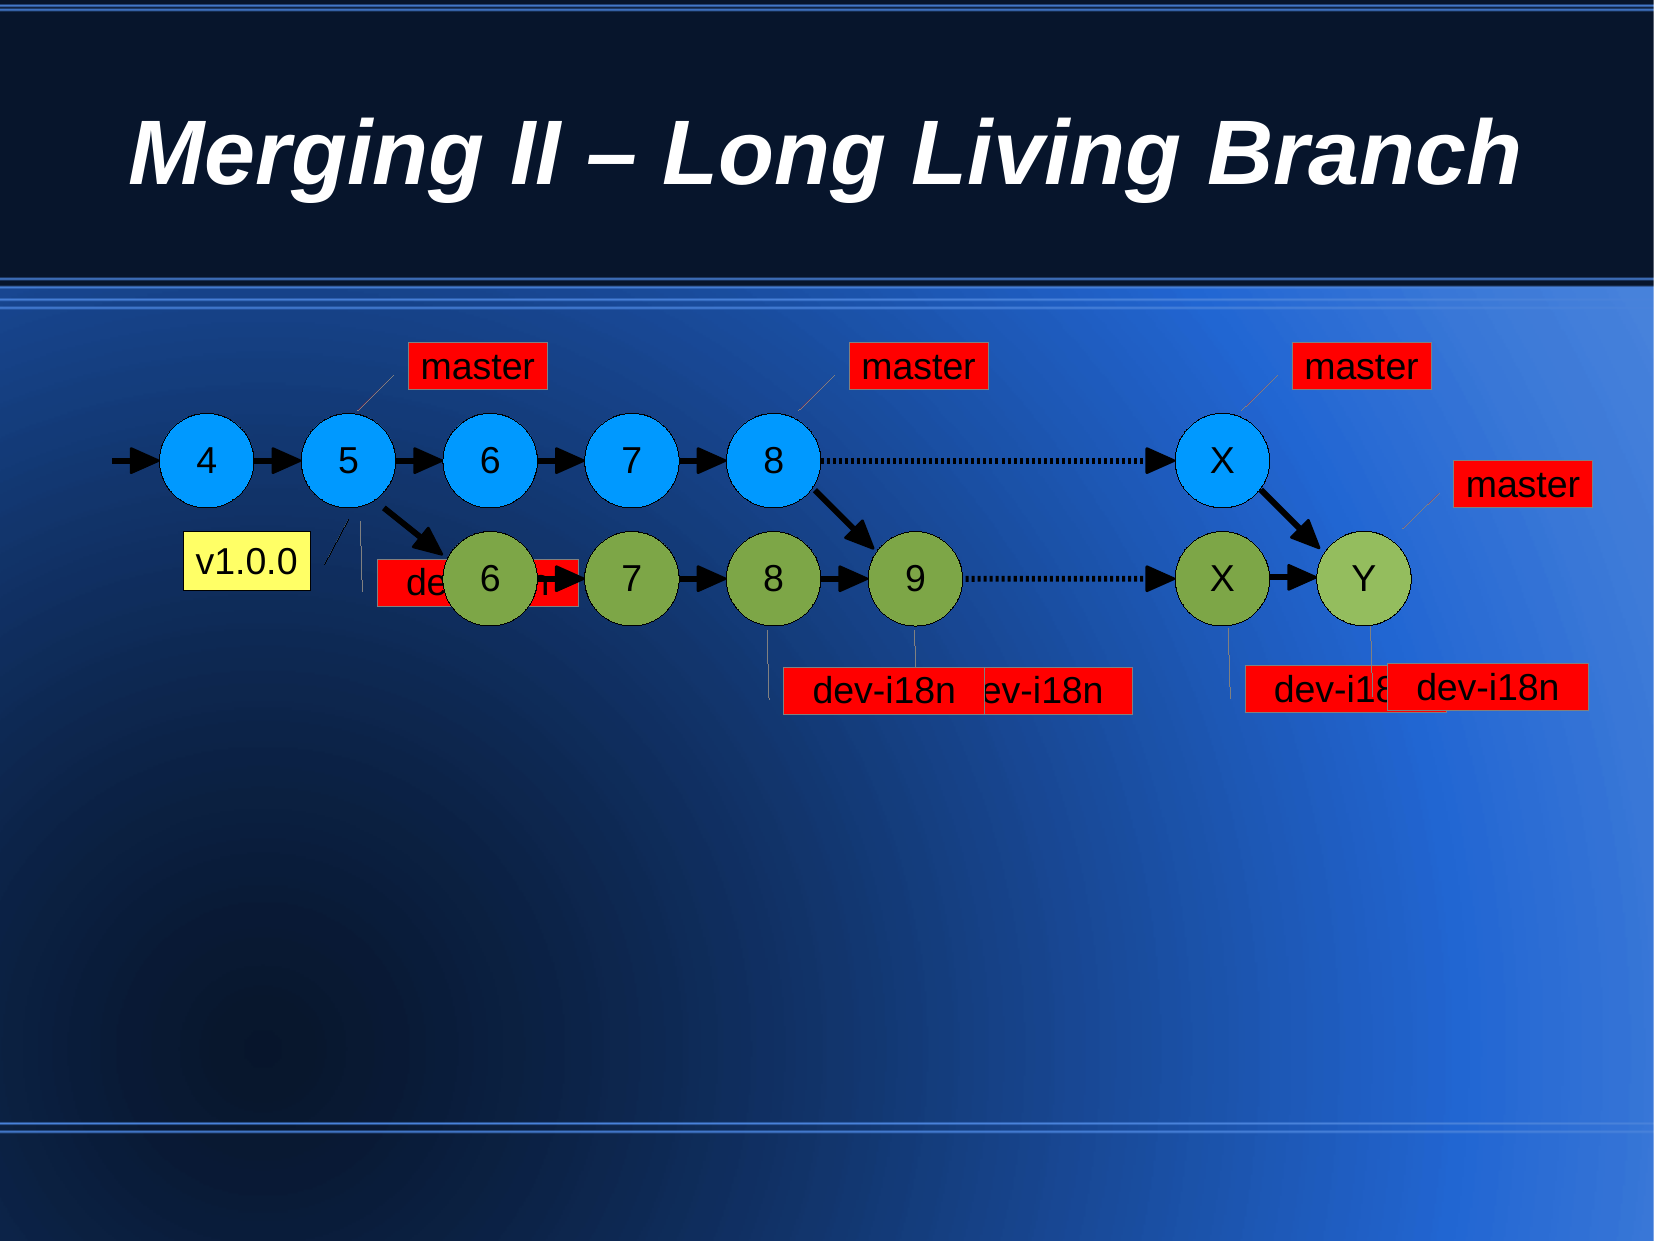

# Merging II – Long Living Branch
master
master
master
X
4
5
6
7
8
master
Y
Y
6
7
8
X
v1.0.0
9
dev-i18n
dev-i18n
dev-i18n
dev-i18n
dev-i18n